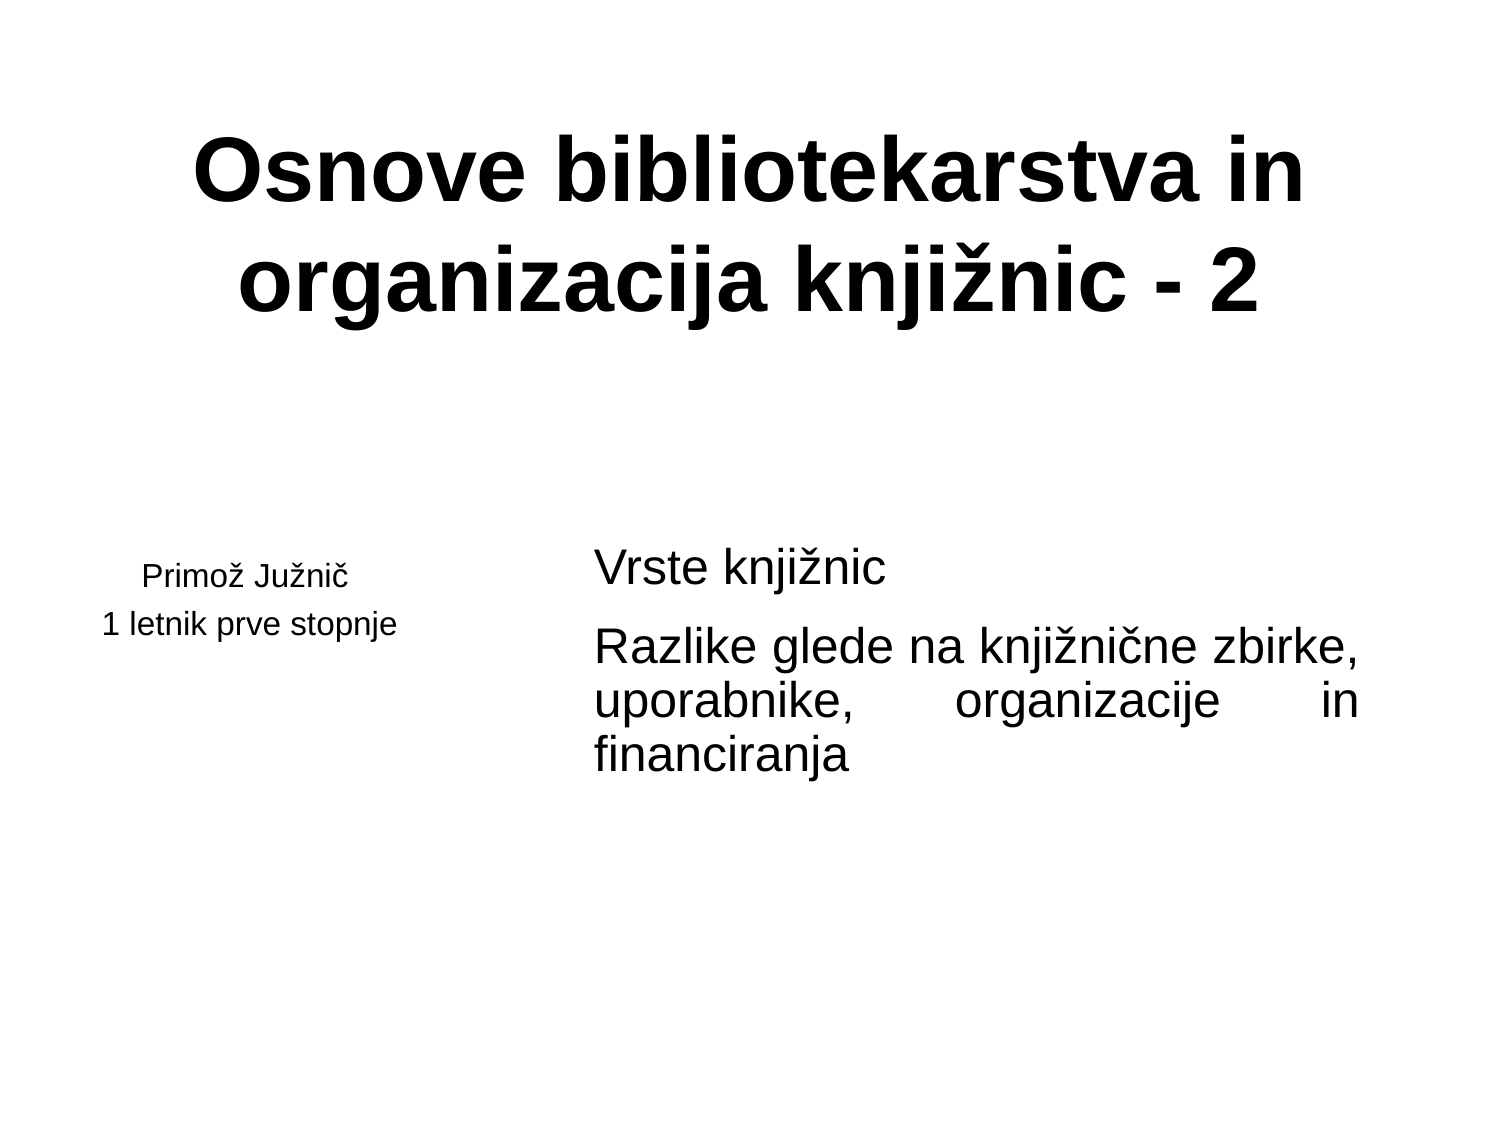

Osnove bibliotekarstva in organizacija knjižnic - 2
# Vrste knjižnic
Razlike glede na knjižnične zbirke, uporabnike, organizacije in financiranja
Primož Južnič
1 letnik prve stopnje
Primoz Juznic, BINK, FF, Univerza v Ljubljani
1